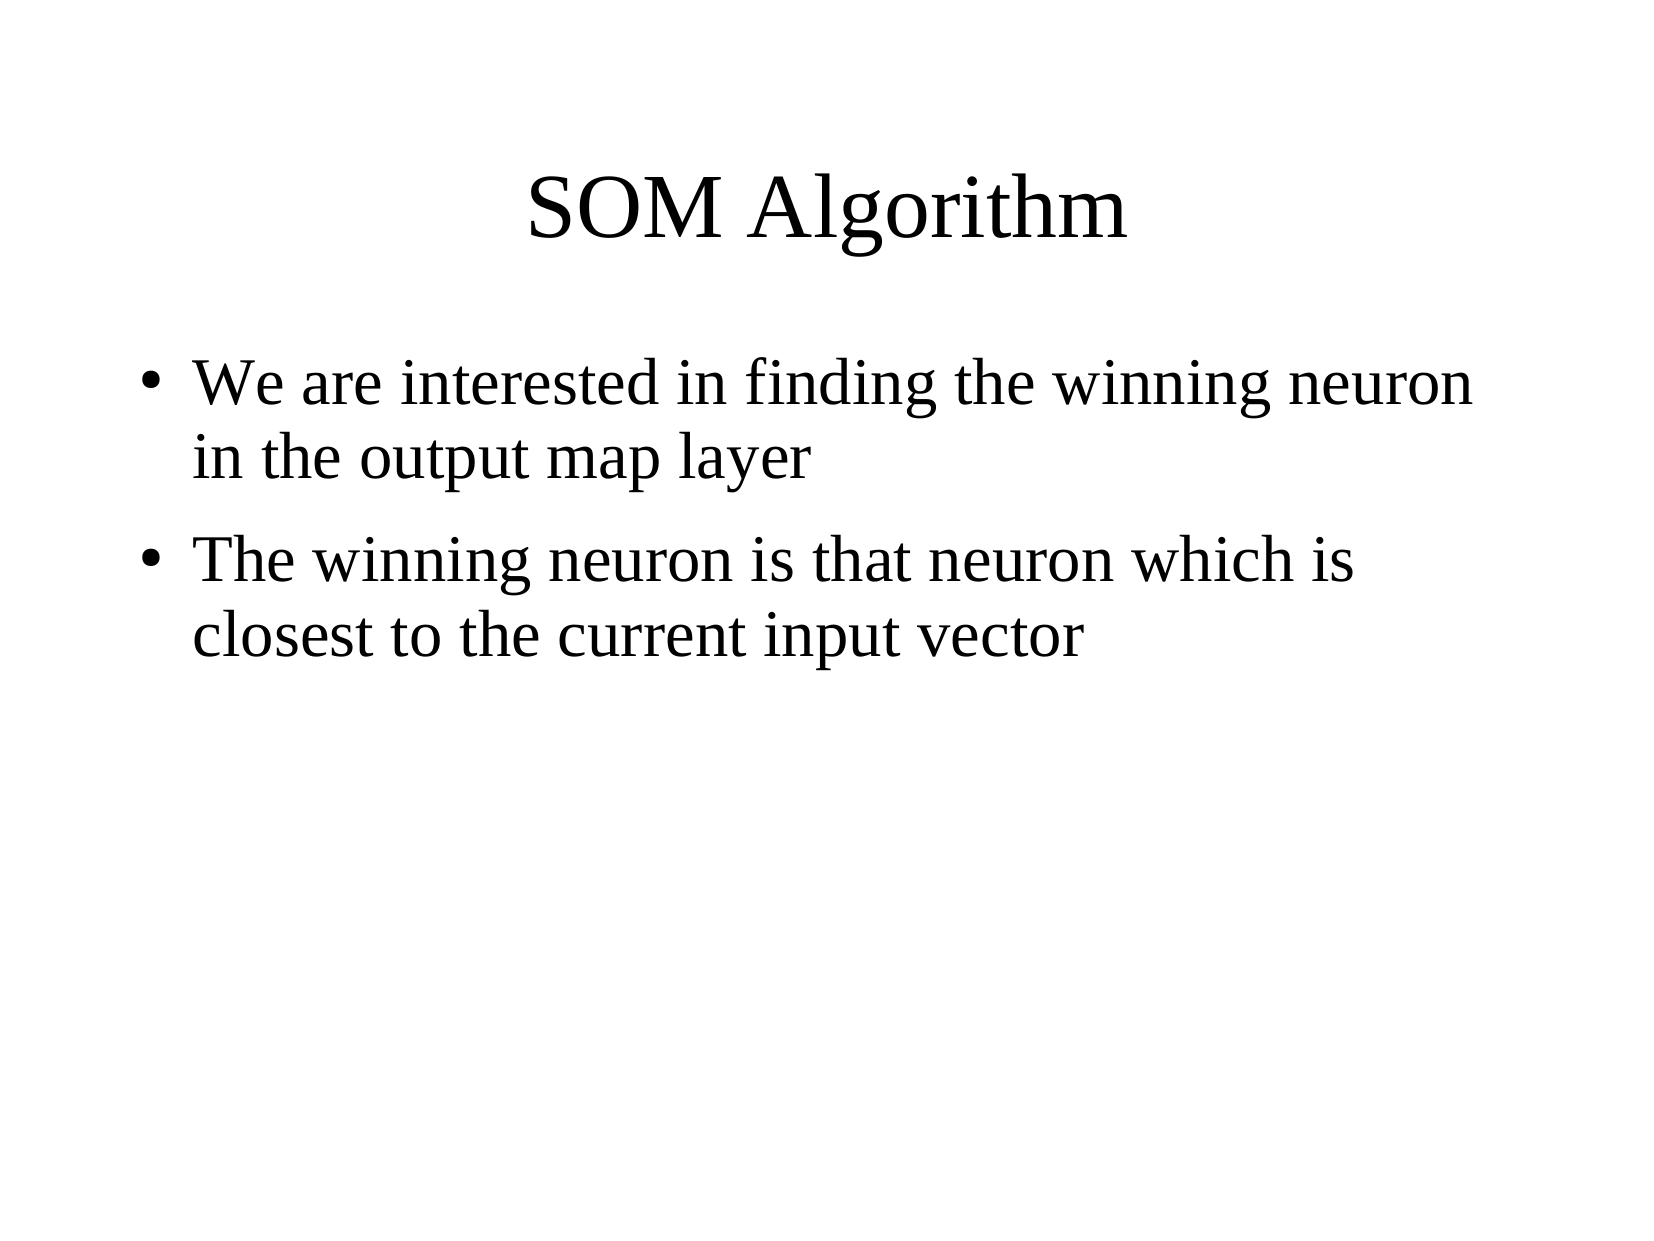

# SOM Algorithm
We are interested in finding the winning neuron in the output map layer
The winning neuron is that neuron which is closest to the current input vector